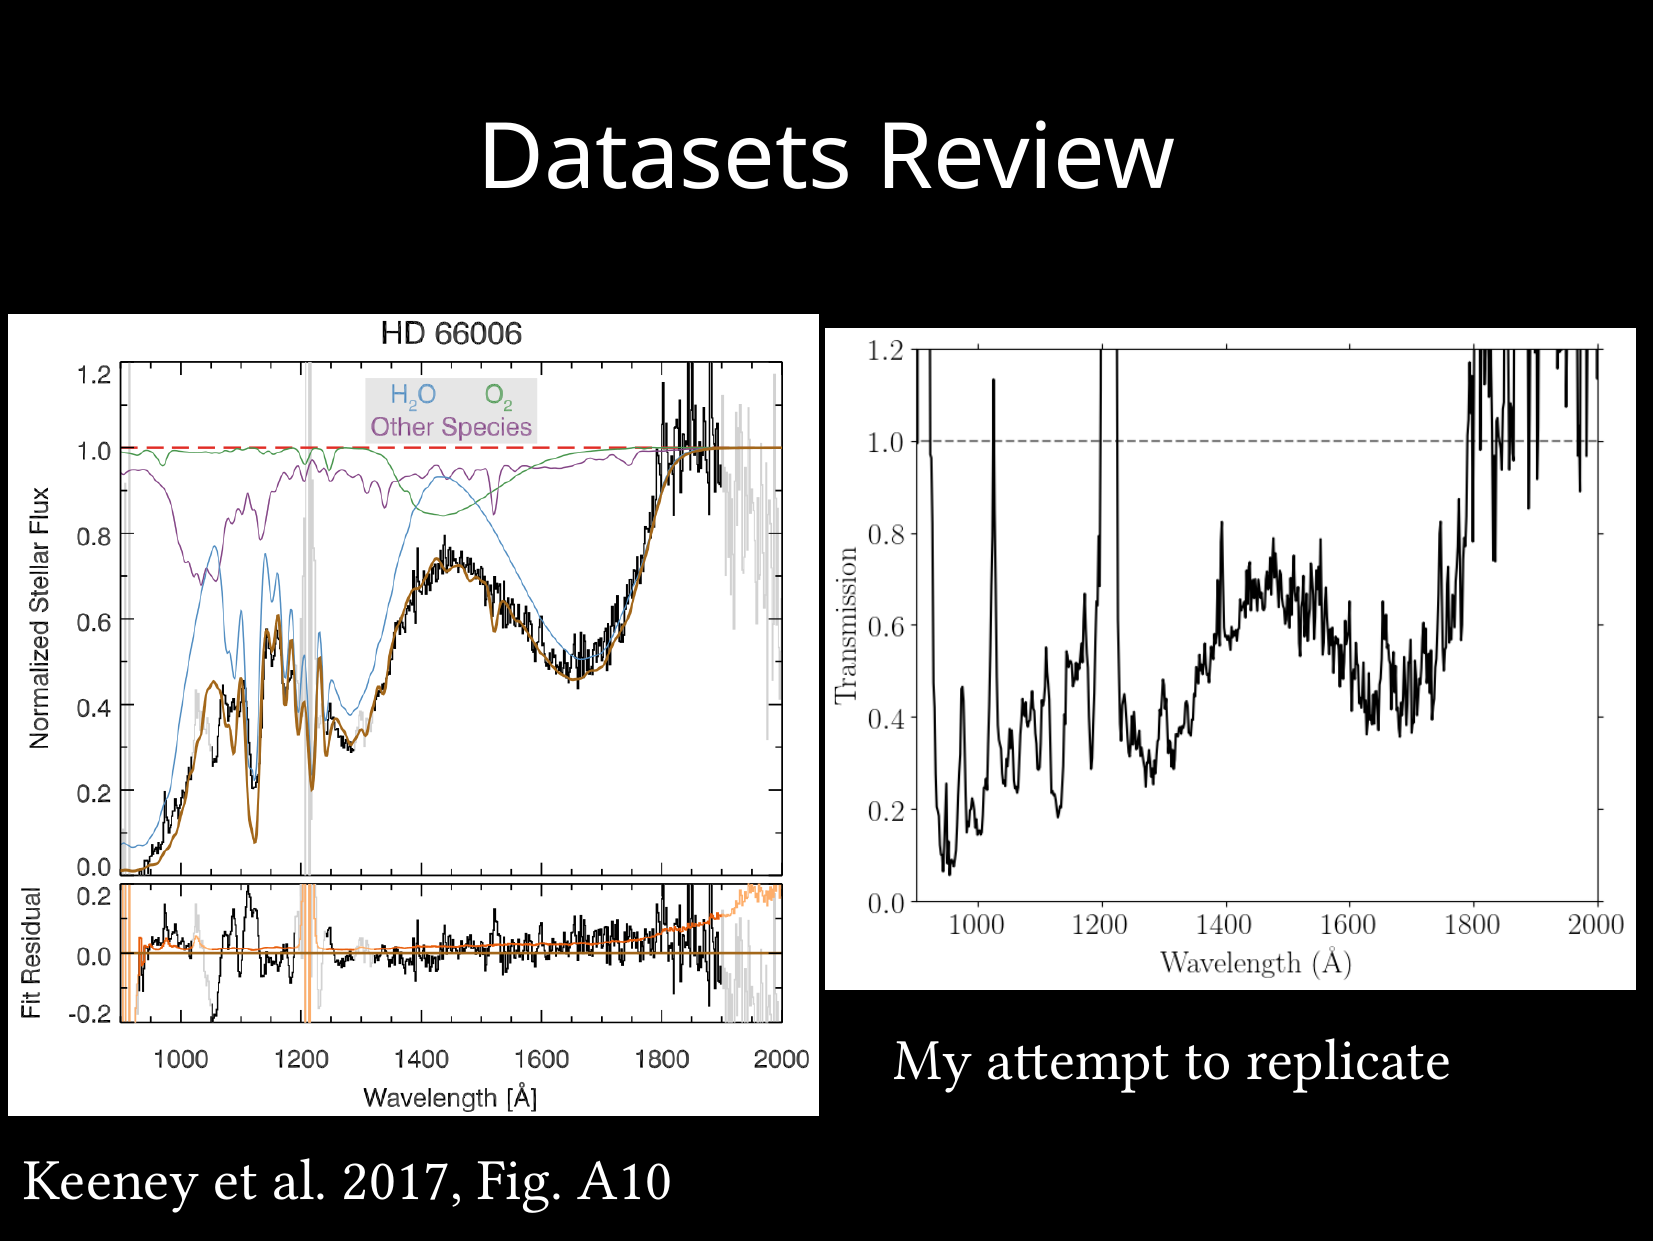

# Datasets Review
My attempt to replicate
Keeney et al. 2017, Fig. A10